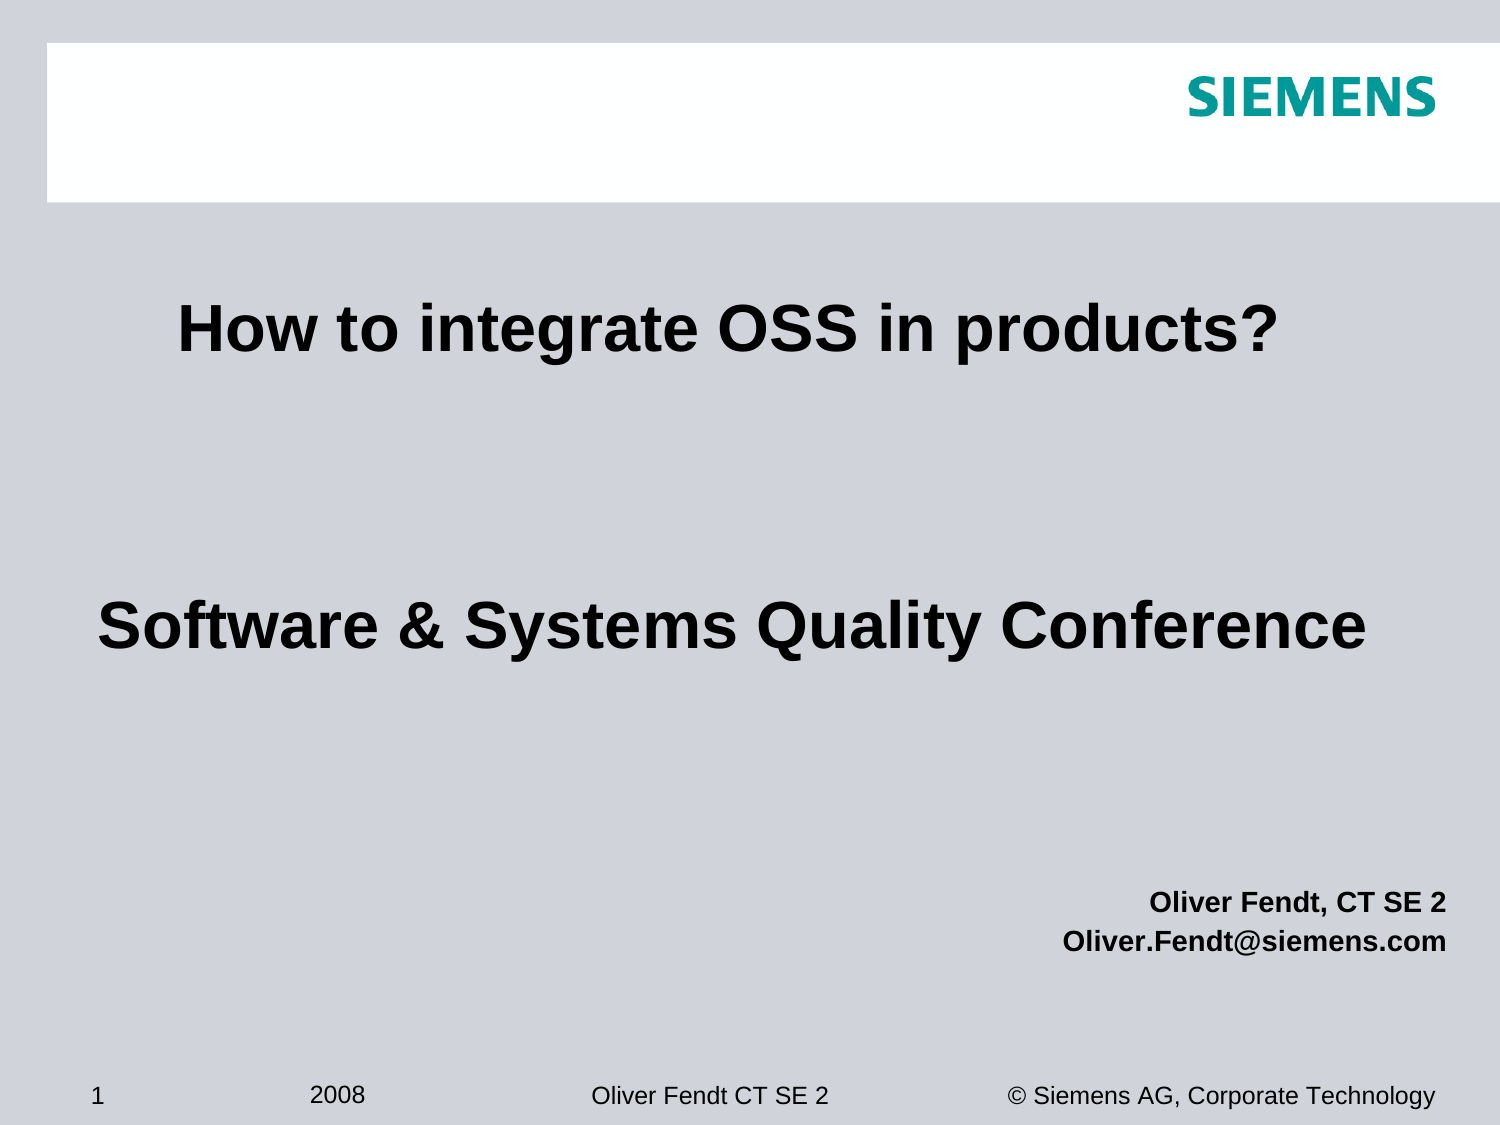

How to integrate OSS in products?
Software & Systems Quality Conference
Oliver Fendt, CT SE 2
Oliver.Fendt@siemens.com